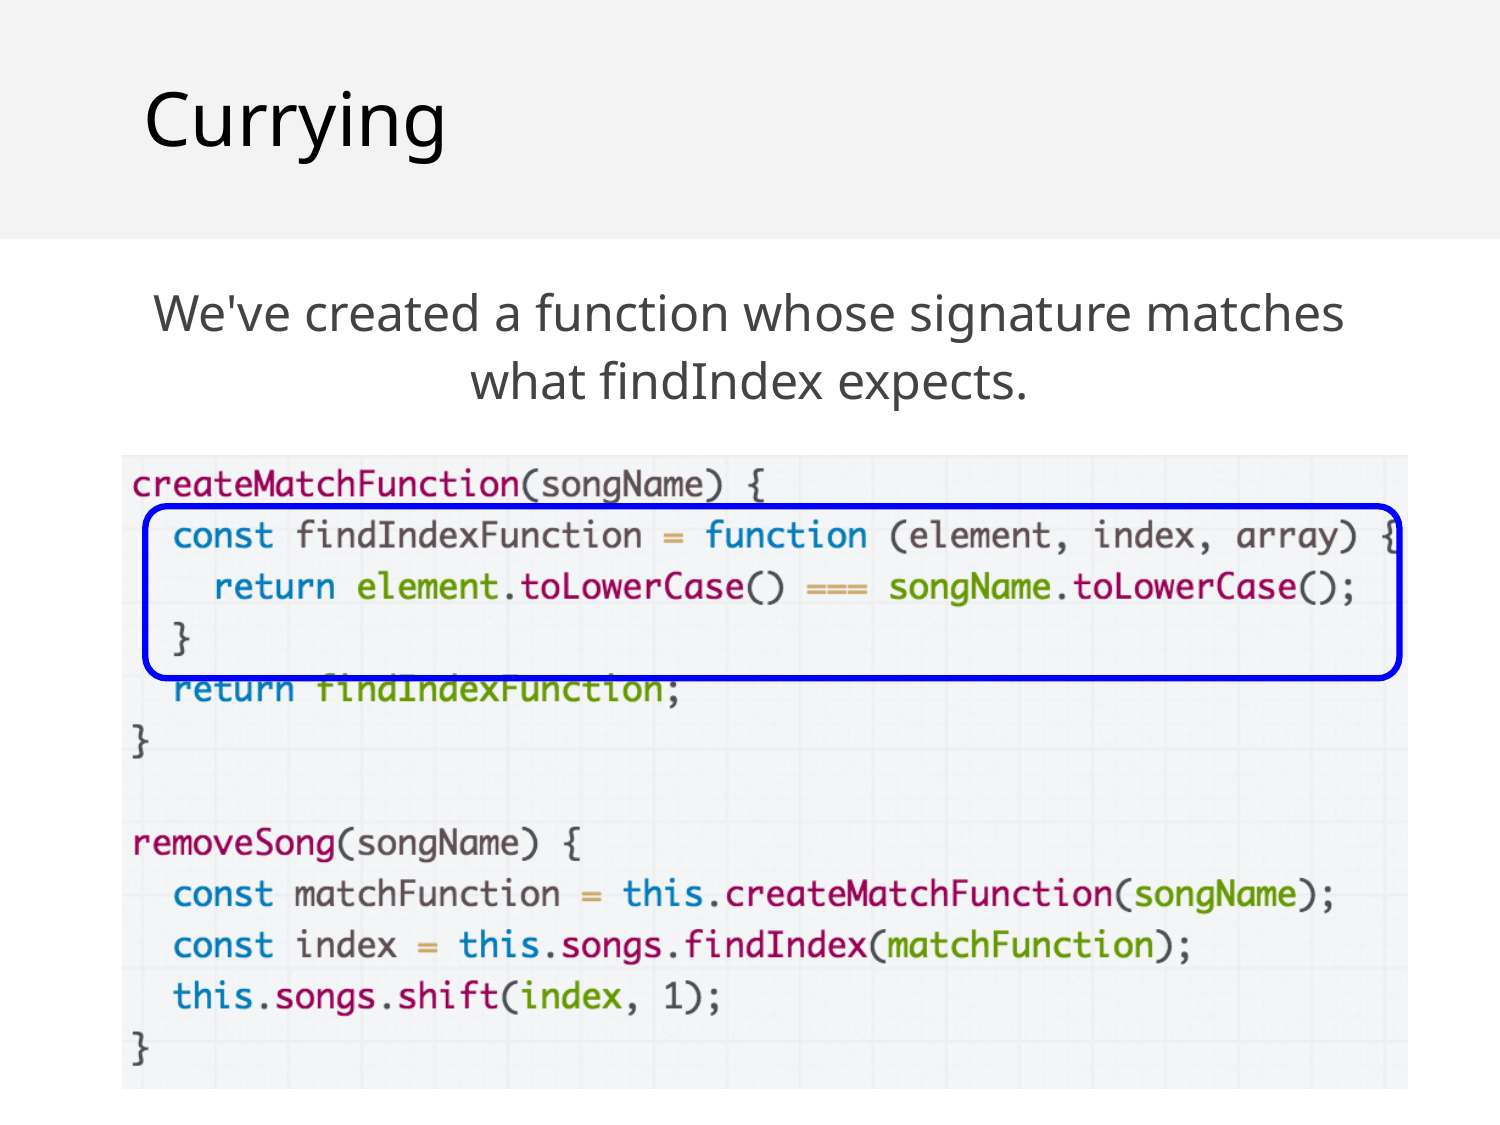

# Currying
We've created a function whose signature matches what findIndex expects.